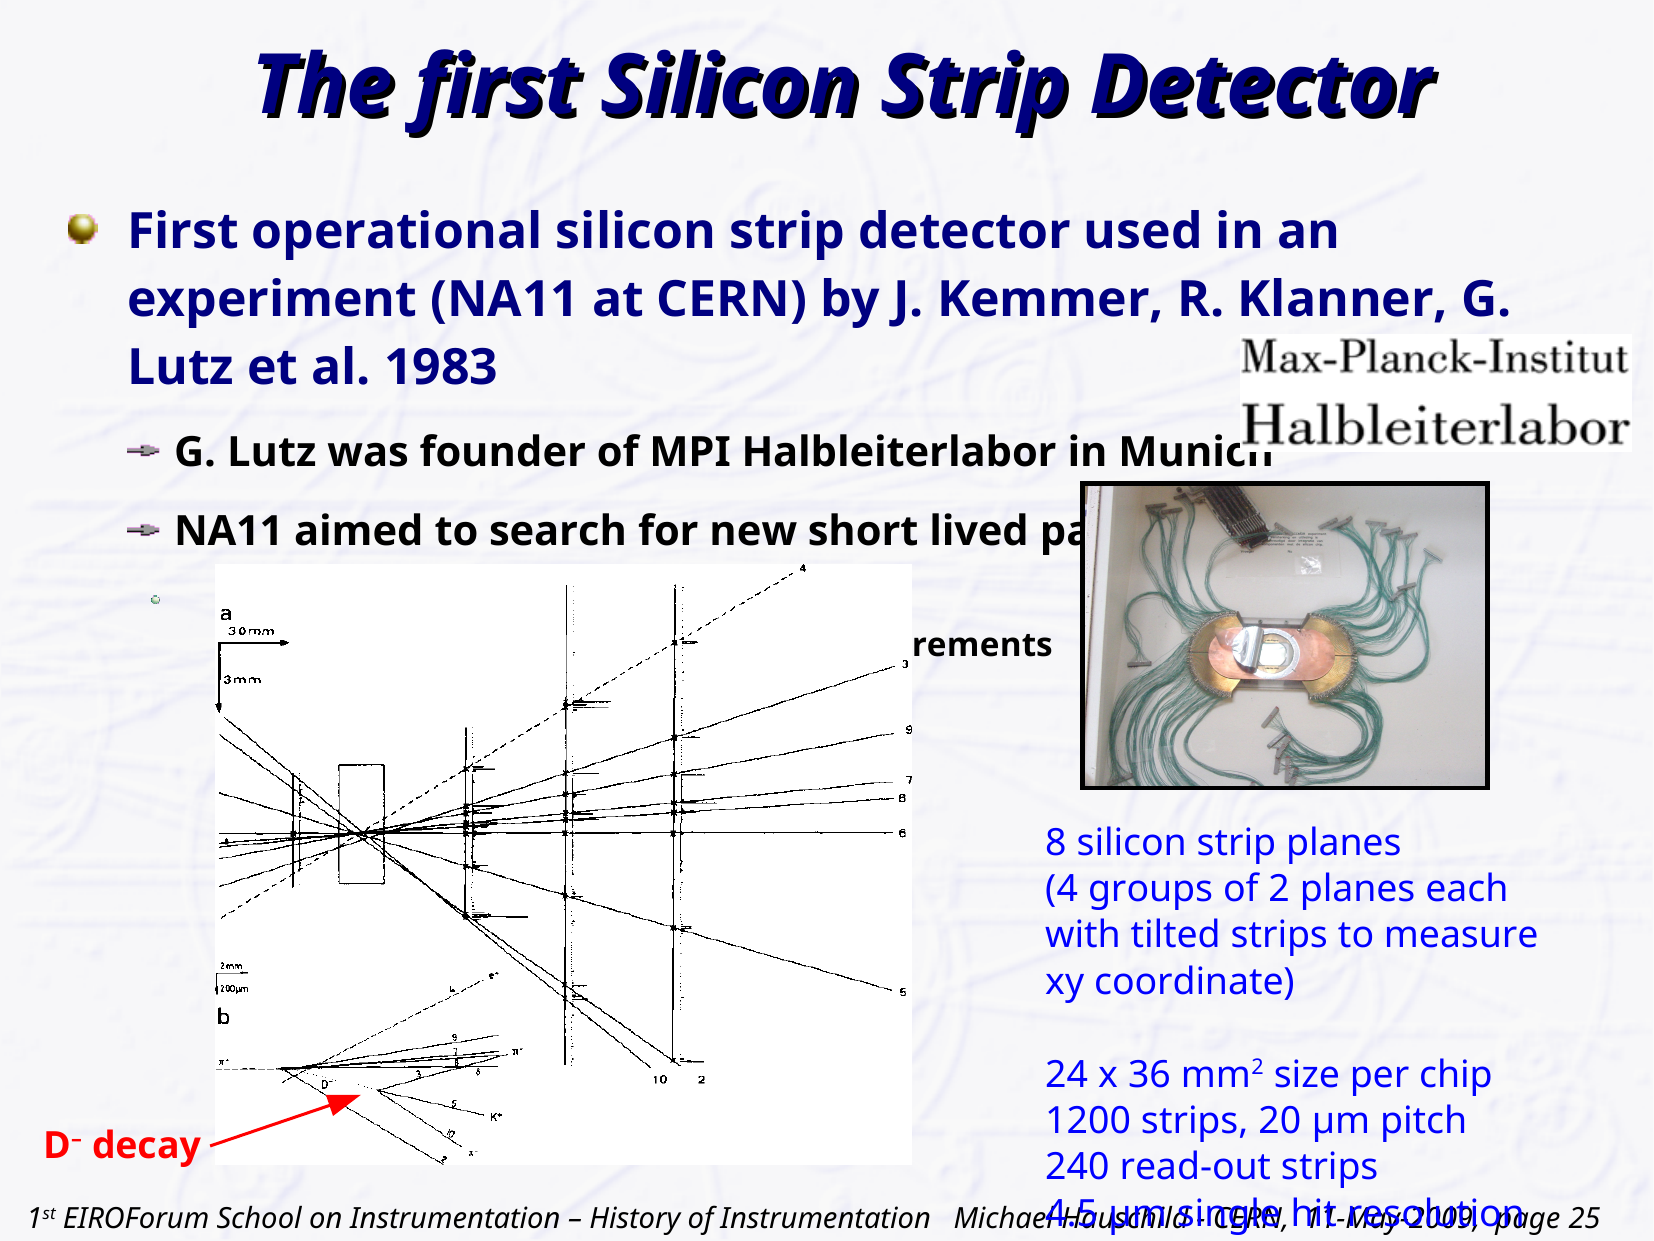

# The first Silicon Strip Detector
First operational silicon strip detector used in an experiment (NA11 at CERN) by J. Kemmer, R. Klanner, G. Lutz et al. 1983
G. Lutz was founder of MPI Halbleiterlabor in Munich
NA11 aimed to search for new short lived particles
first observation of Ds 														many branching ratio and lifetime measurements
8 silicon strip planes
(4 groups of 2 planes each
with tilted strips to measure
xy coordinate)
24 x 36 mm2 size per chip
1200 strips, 20 µm pitch
240 read-out strips
4.5 µm single hit resolution
D– decay